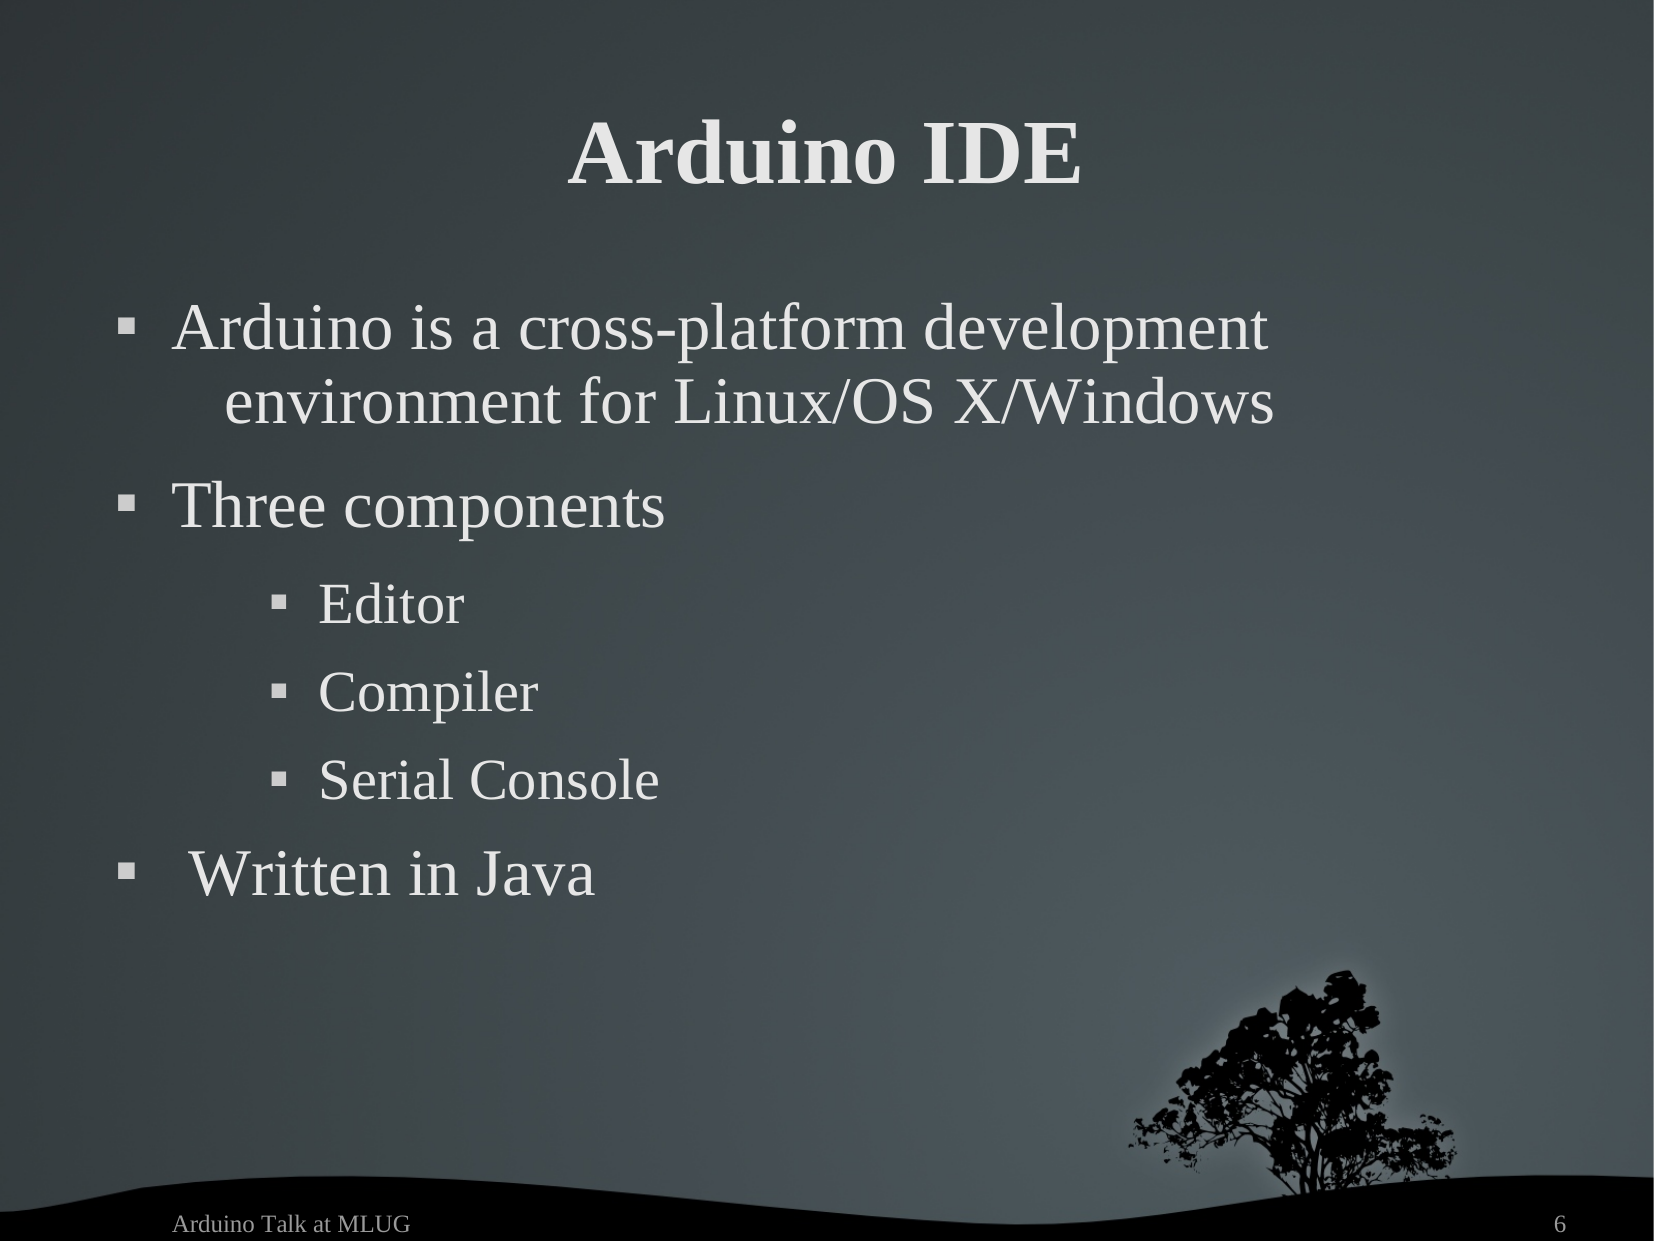

# Arduino IDE
Arduino is a cross-platform development environment for Linux/OS X/Windows
Three components
Editor
Compiler
Serial Console
 Written in Java
Arduino Talk at MLUG
6